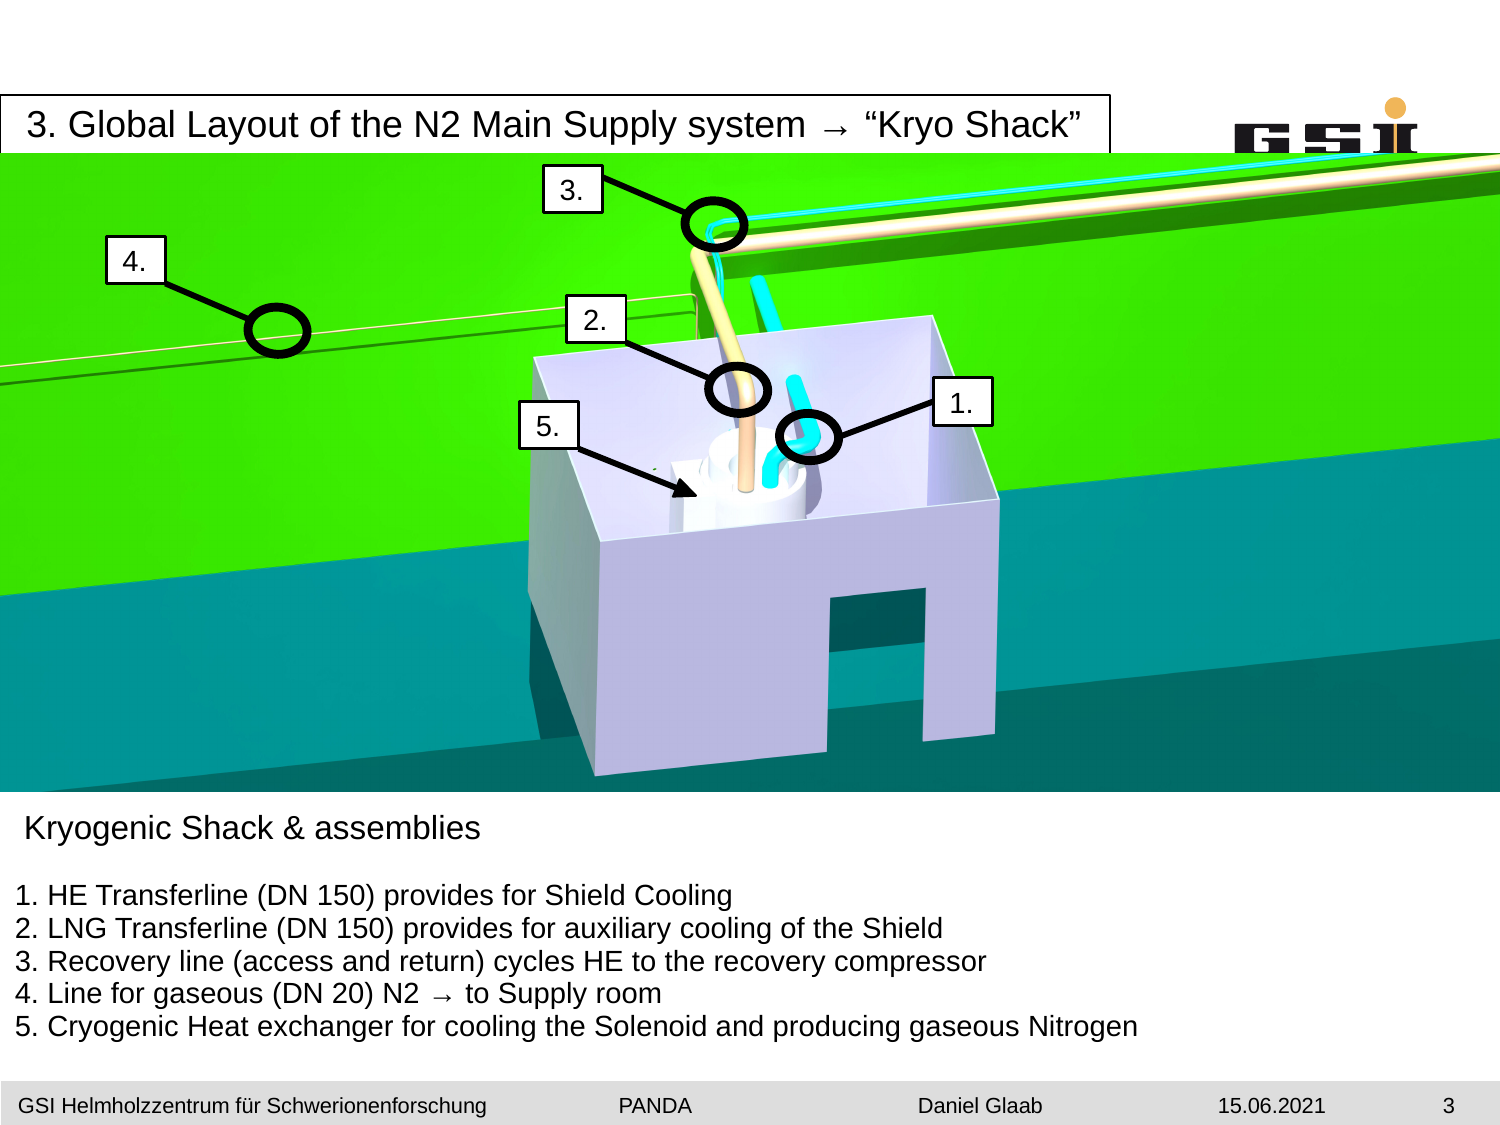

3. Global Layout of the N2 Main Supply system → “Kryo Shack”
3.
4.
2.
1.
1.
5.
 Kryogenic Shack & assemblies
1. HE Transferline (DN 150) provides for Shield Cooling
2. LNG Transferline (DN 150) provides for auxiliary cooling of the Shield
3. Recovery line (access and return) cycles HE to the recovery compressor
4. Line for gaseous (DN 20) N2 → to Supply room
5. Cryogenic Heat exchanger for cooling the Solenoid and producing gaseous Nitrogen
GSI Helmholzzentrum für Schwerionenforschung PANDA 		Daniel Glaab 		15.06.2021		3